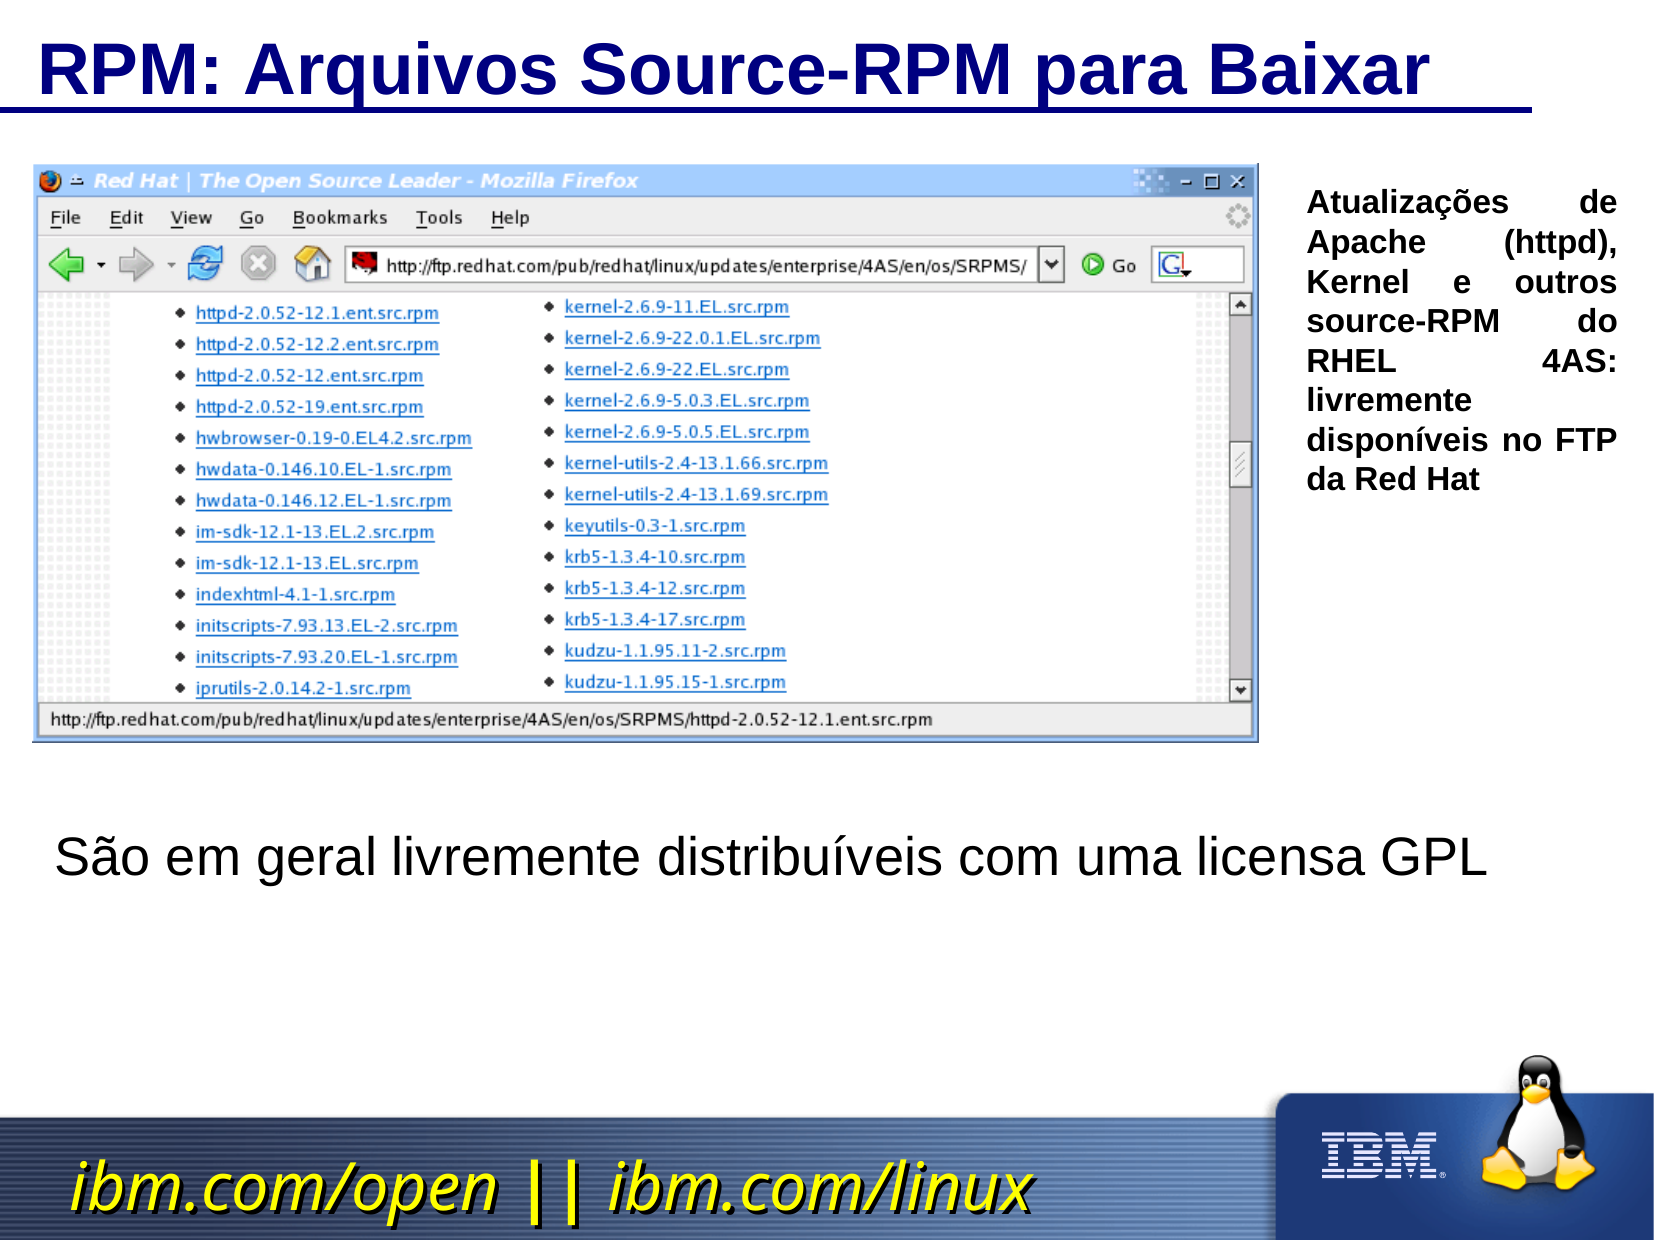

RPM: Arquivos Source-RPM para Baixar
Atualizações de Apache (httpd), Kernel e outros source-RPM do RHEL 4AS: livremente disponíveis no FTP da Red Hat
# São em geral livremente distribuíveis com uma licensa GPL